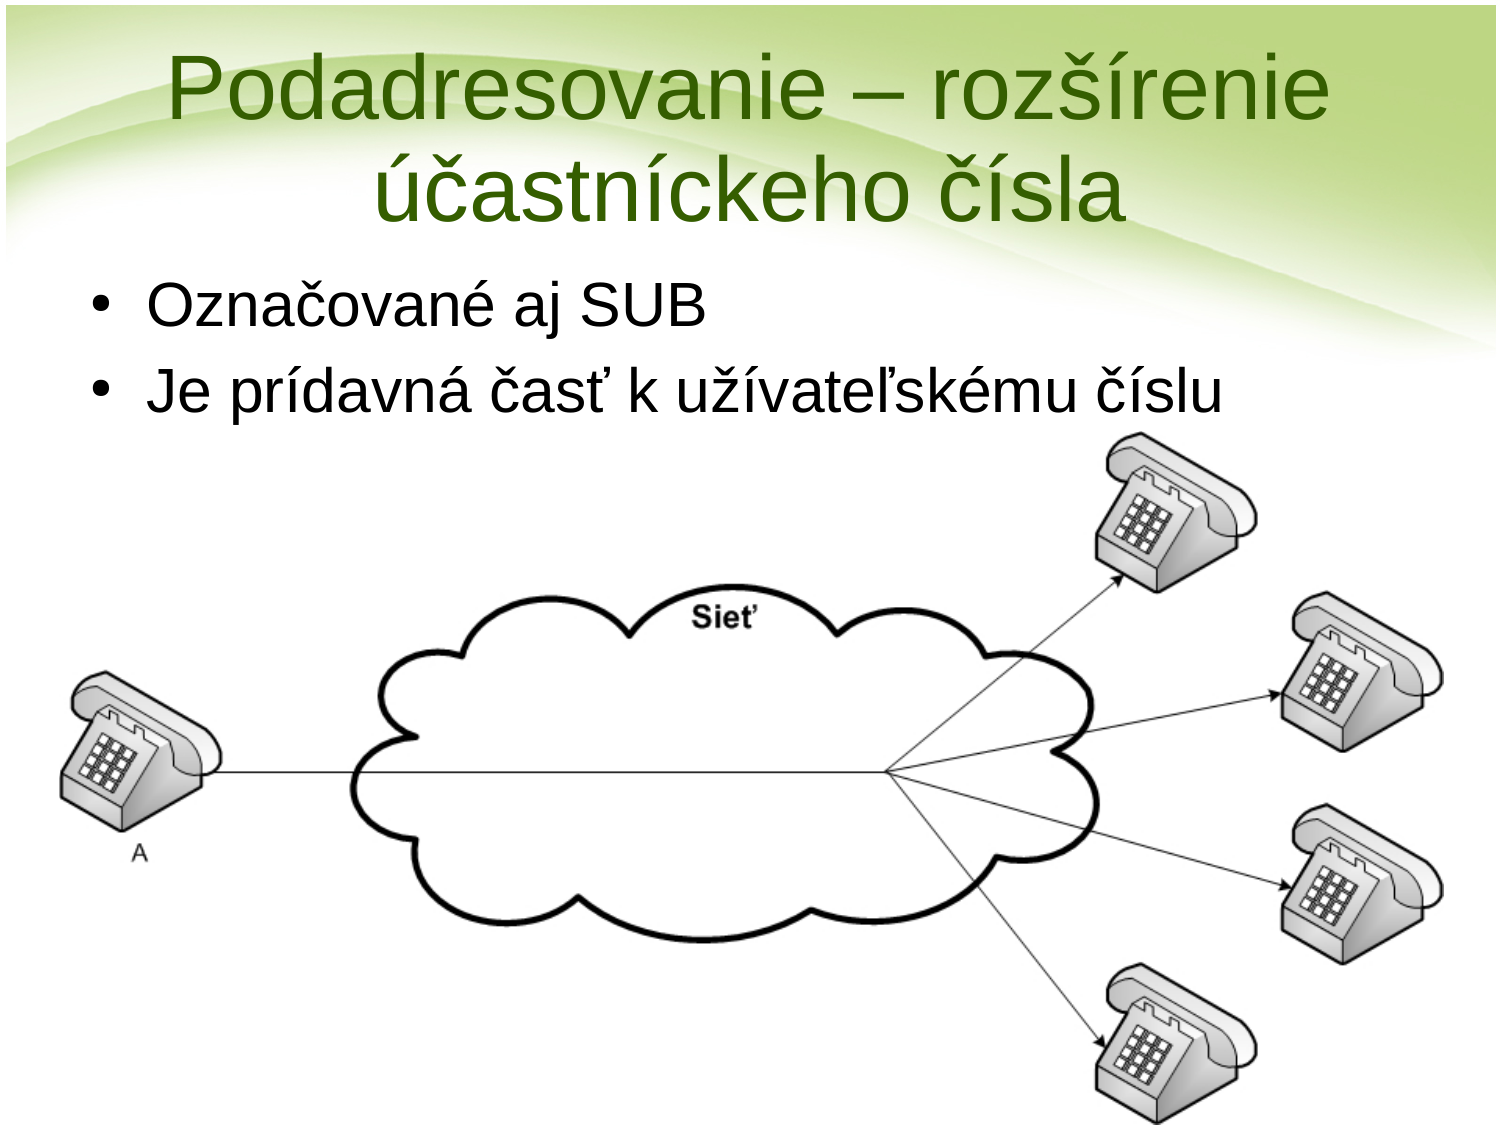

# Podadresovanie – rozšírenie účastníckeho čísla
Označované aj SUB
Je prídavná časť k užívateľskému číslu